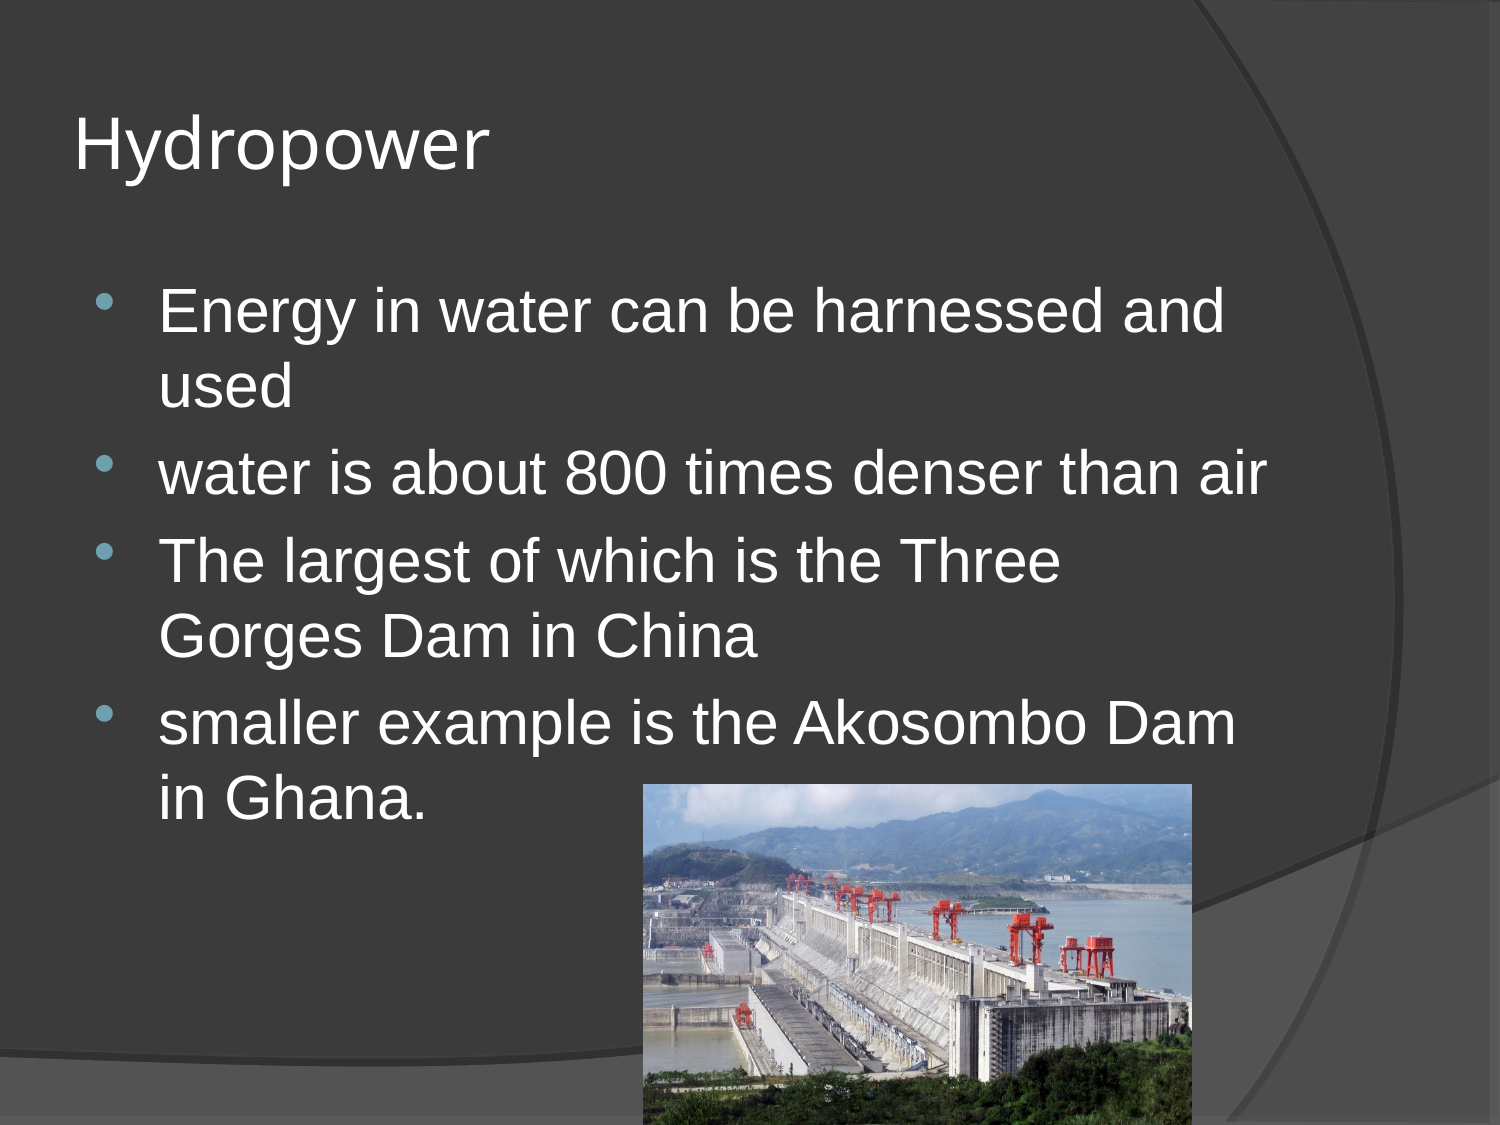

# Hydropower
Energy in water can be harnessed and used
water is about 800 times denser than air
The largest of which is the Three Gorges Dam in China
smaller example is the Akosombo Dam in Ghana.